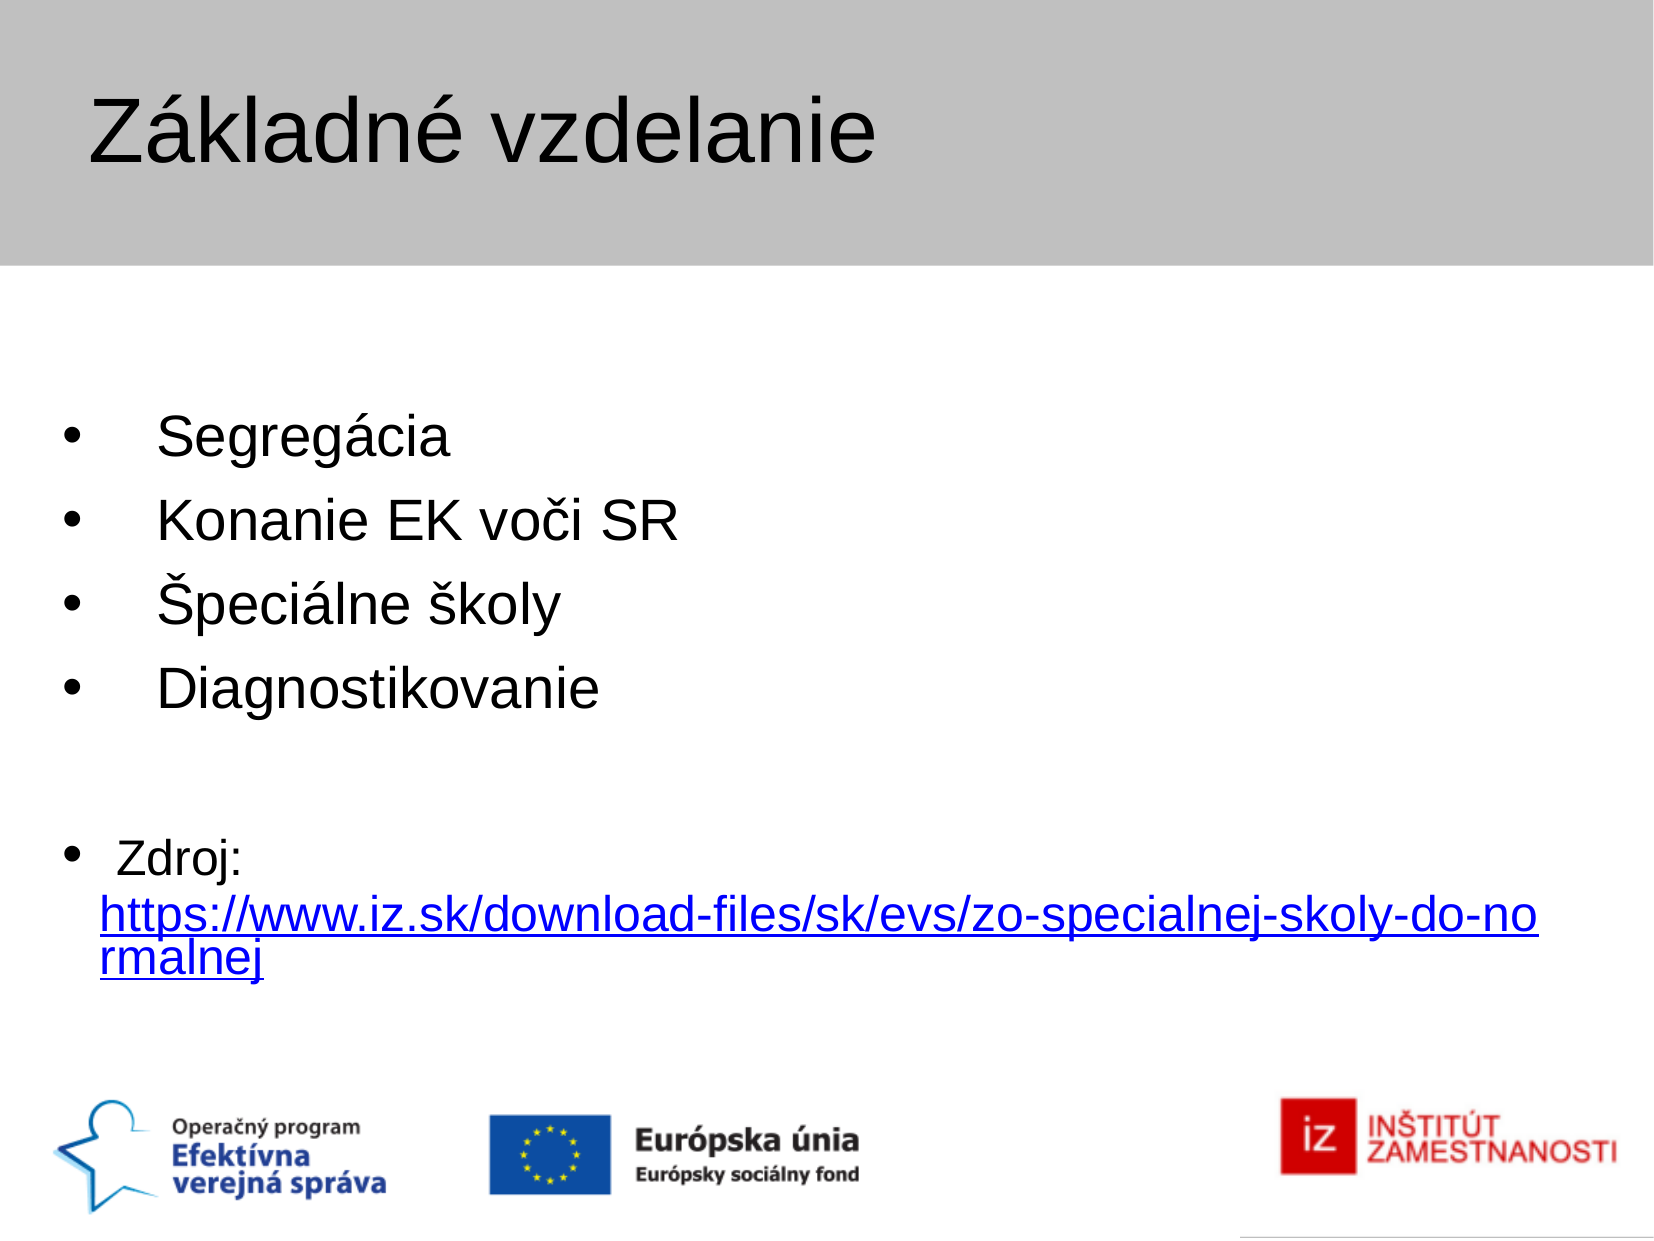

Základné vzdelanie
Segregácia
Konanie EK voči SR
Špeciálne školy
Diagnostikovanie
 Zdroj: https://www.iz.sk/download-files/sk/evs/zo-specialnej-skoly-do-normalnej